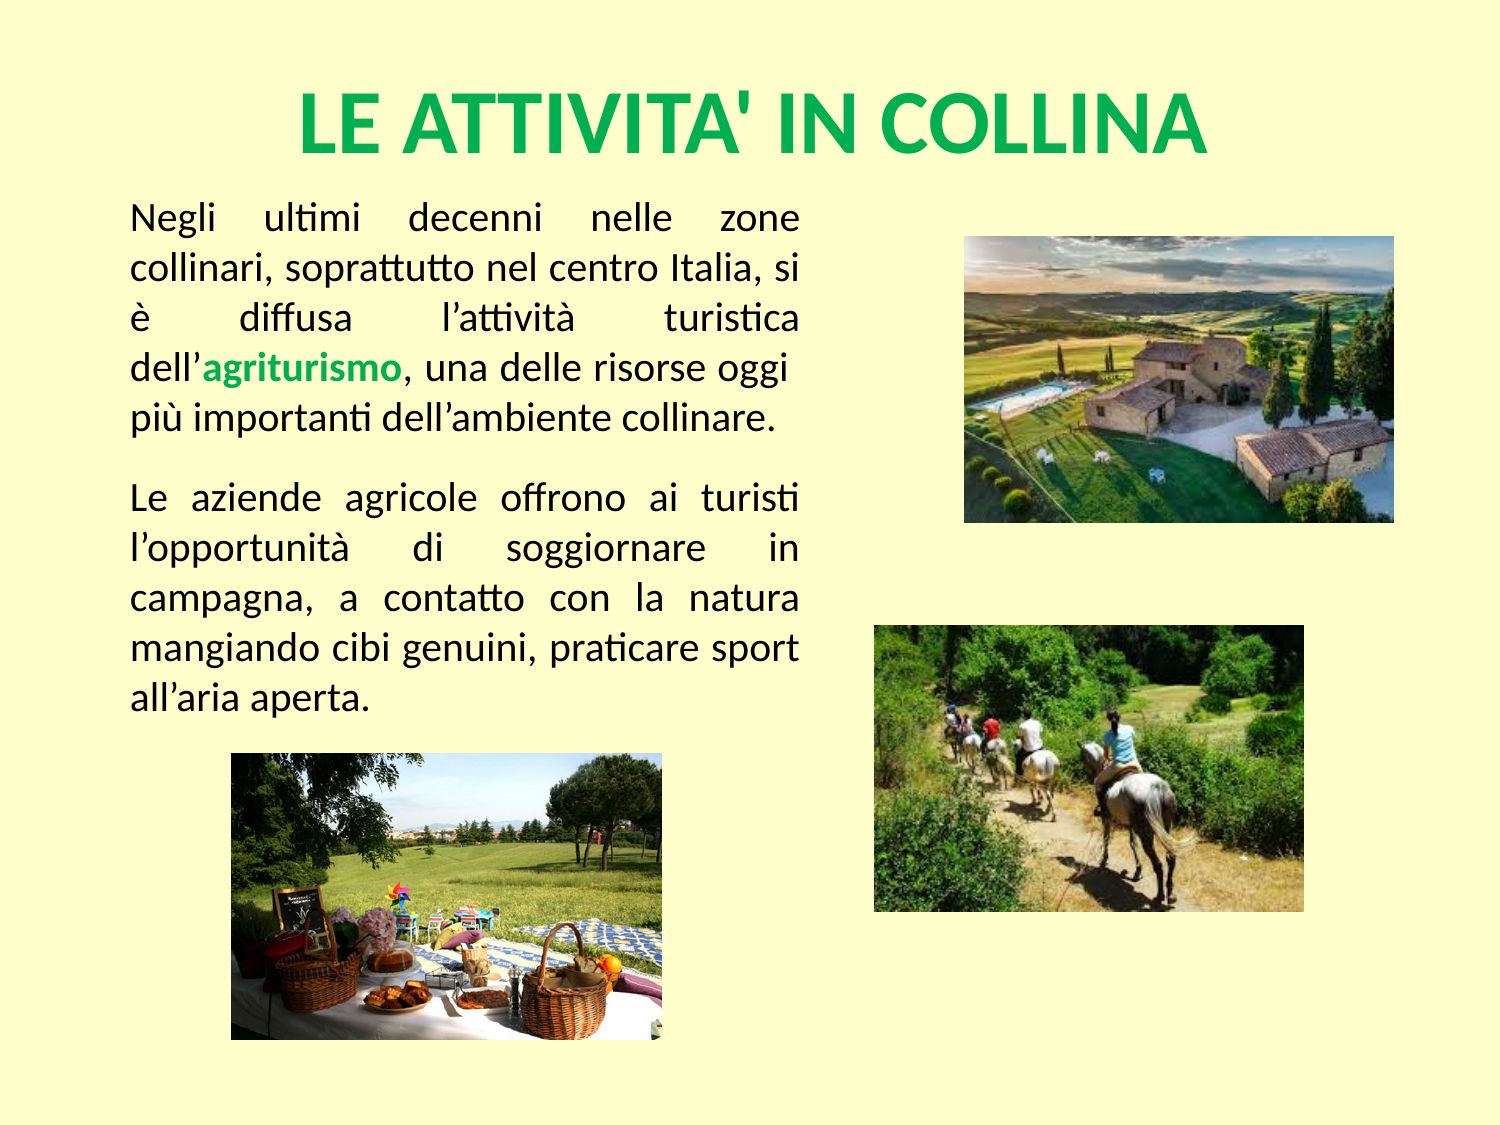

# LE ATTIVITA' IN COLLINA
Negli ultimi decenni nelle zone collinari, soprattutto nel centro Italia, si è diffusa l’attività turistica dell’agriturismo, una delle risorse oggi più importanti dell’ambiente collinare.
Le aziende agricole offrono ai turisti l’opportunità di soggiornare in campagna, a contatto con la natura
mangiando cibi genuini, praticare sport all’aria aperta.